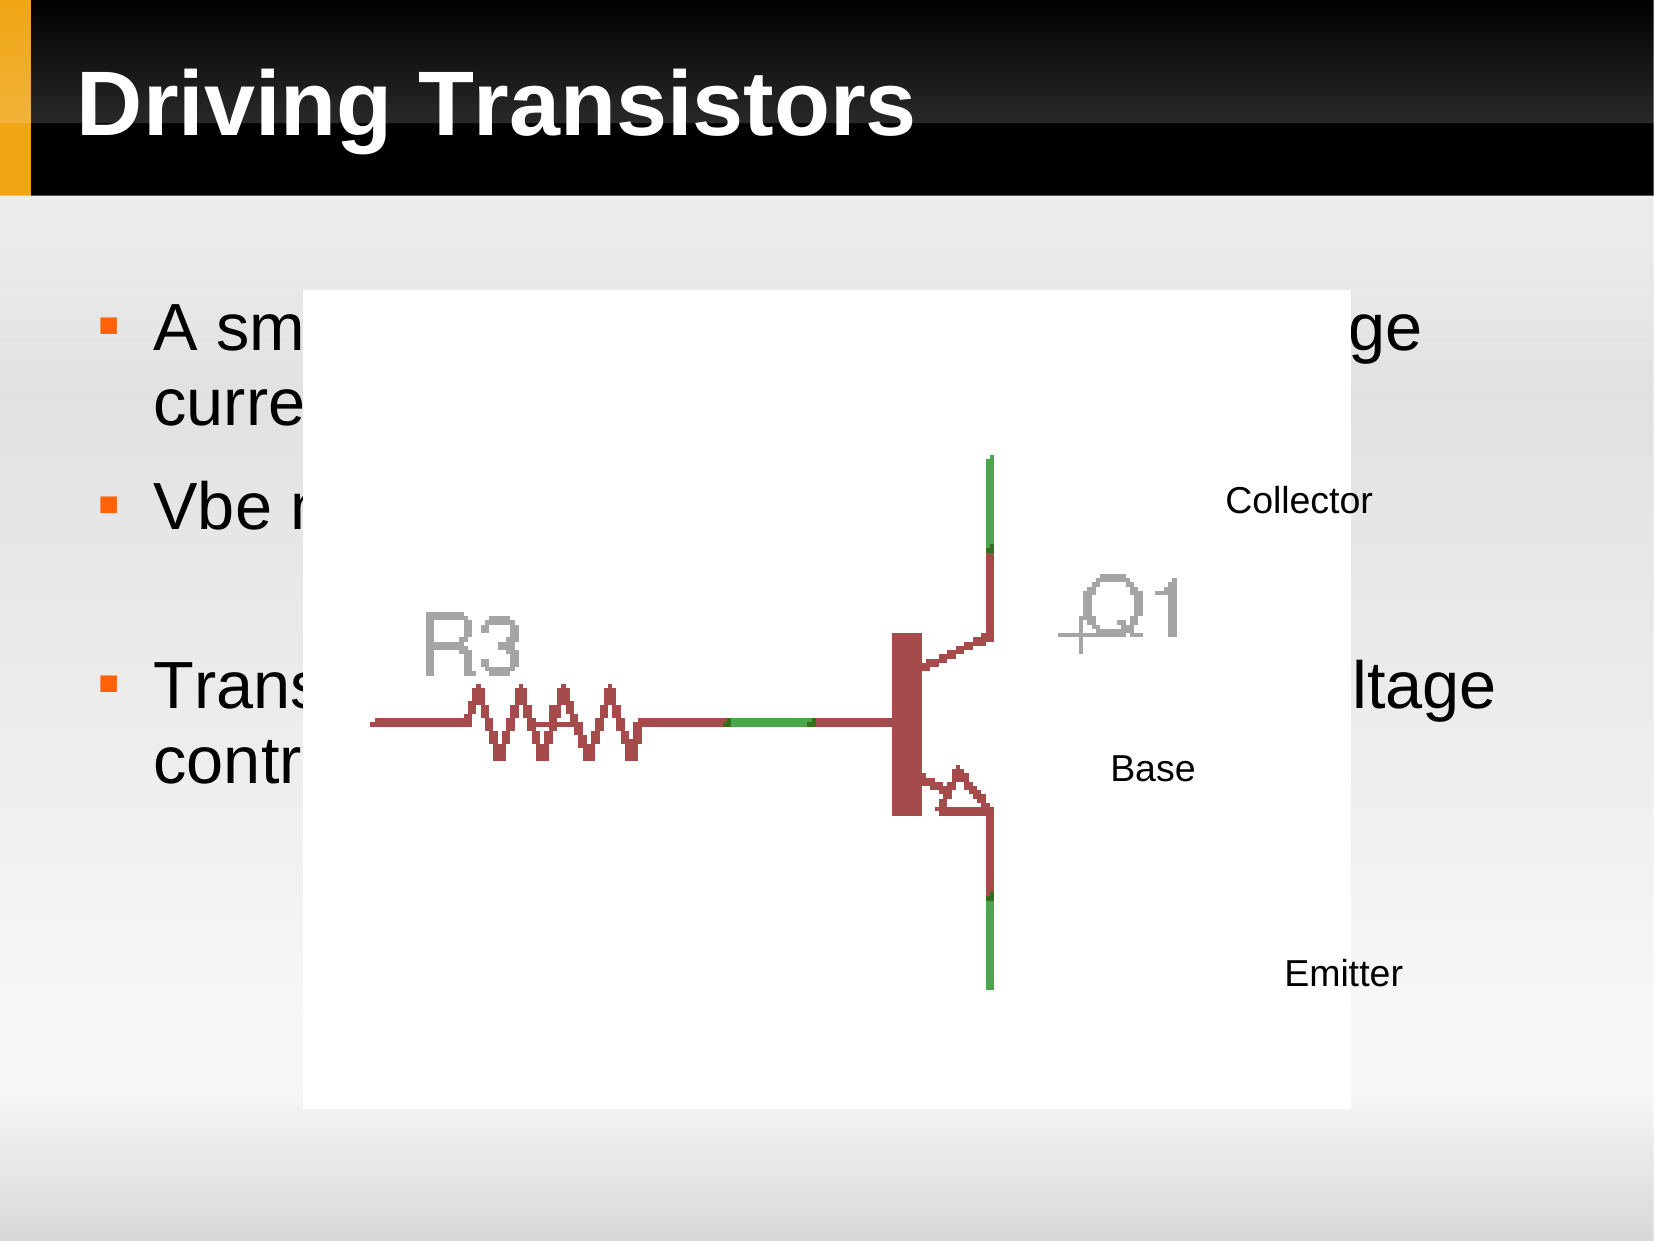

# Driving Transistors
A small current into the base allows a large current to flow in collector
Vbe must be > 0.7V
Transistors are current-controlled, not voltage controlled
Collector
Base
Emitter